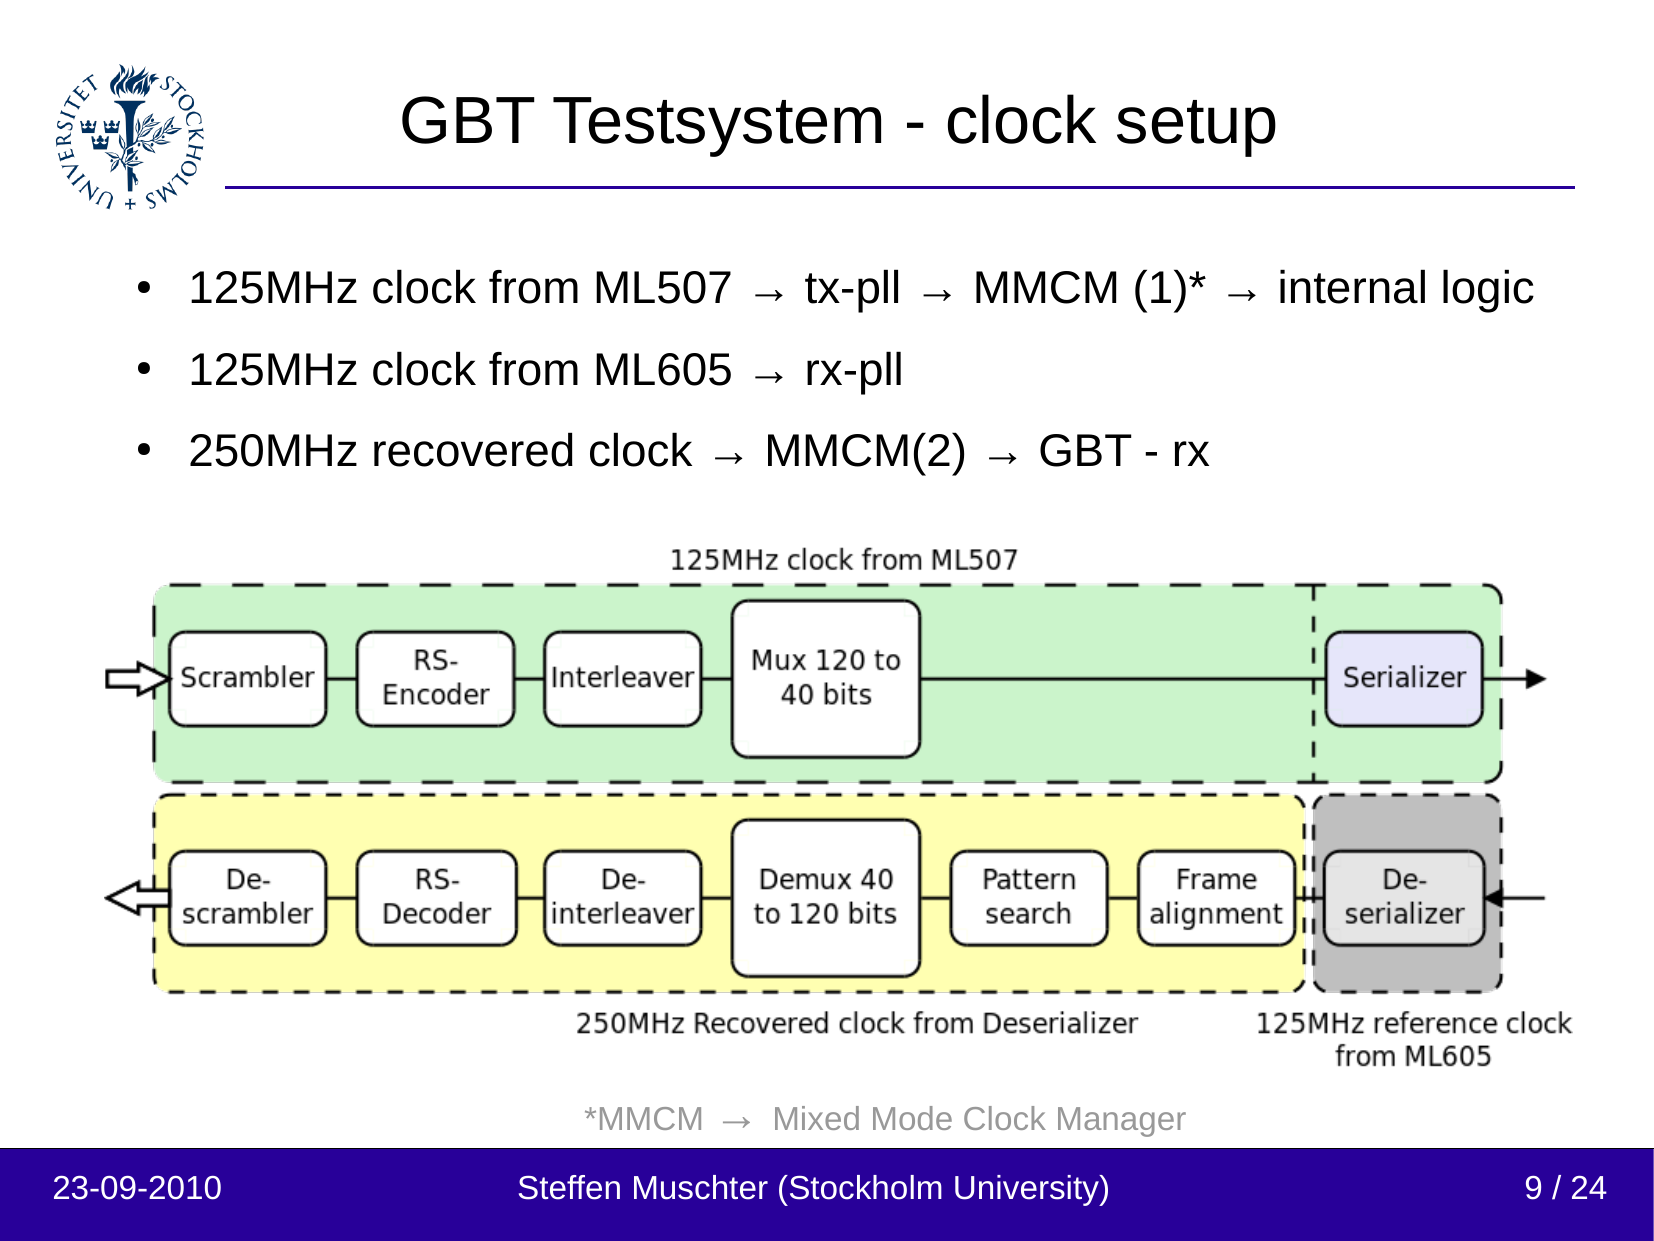

GBT Testsystem - clock setup
125MHz clock from ML507 → tx-pll → MMCM (1)* → internal logic
125MHz clock from ML605 → rx-pll
250MHz recovered clock → MMCM(2) → GBT - rx
*MMCM → Mixed Mode Clock Manager
9 / 24